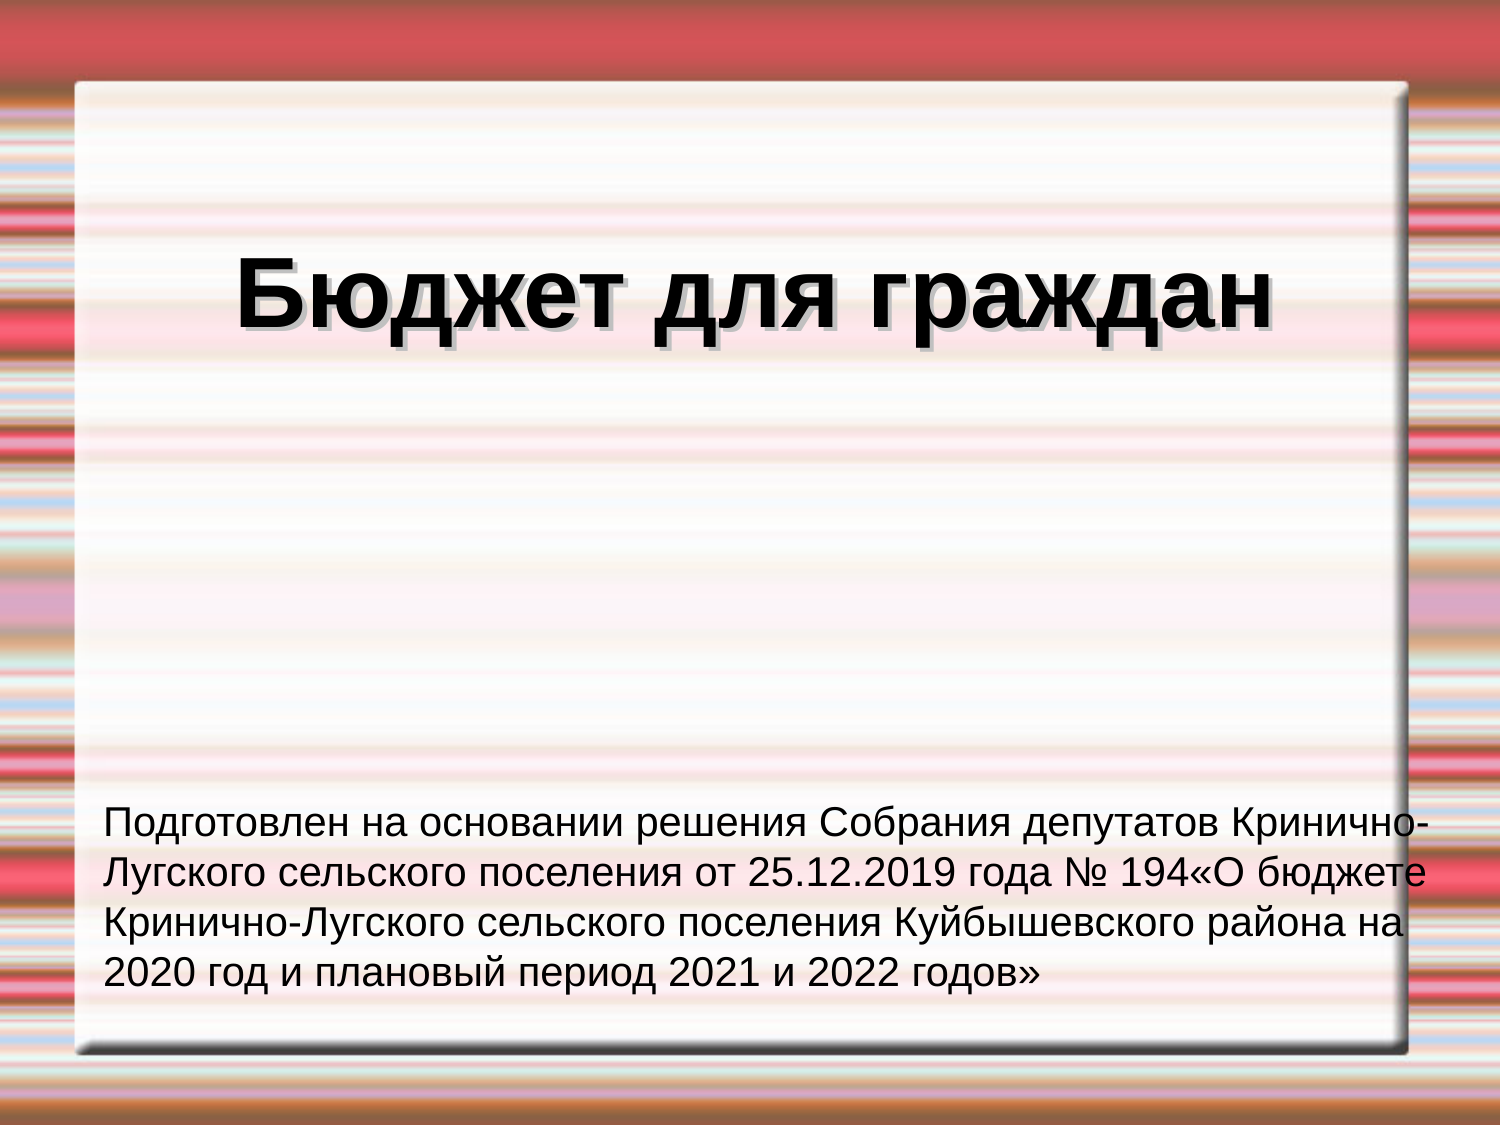

Бюджет для граждан
Подготовлен на основании решения Собрания депутатов Кринично-Лугского сельского поселения от 25.12.2019 года № 194«О бюджете Кринично-Лугского сельского поселения Куйбышевского района на 2020 год и плановый период 2021 и 2022 годов»